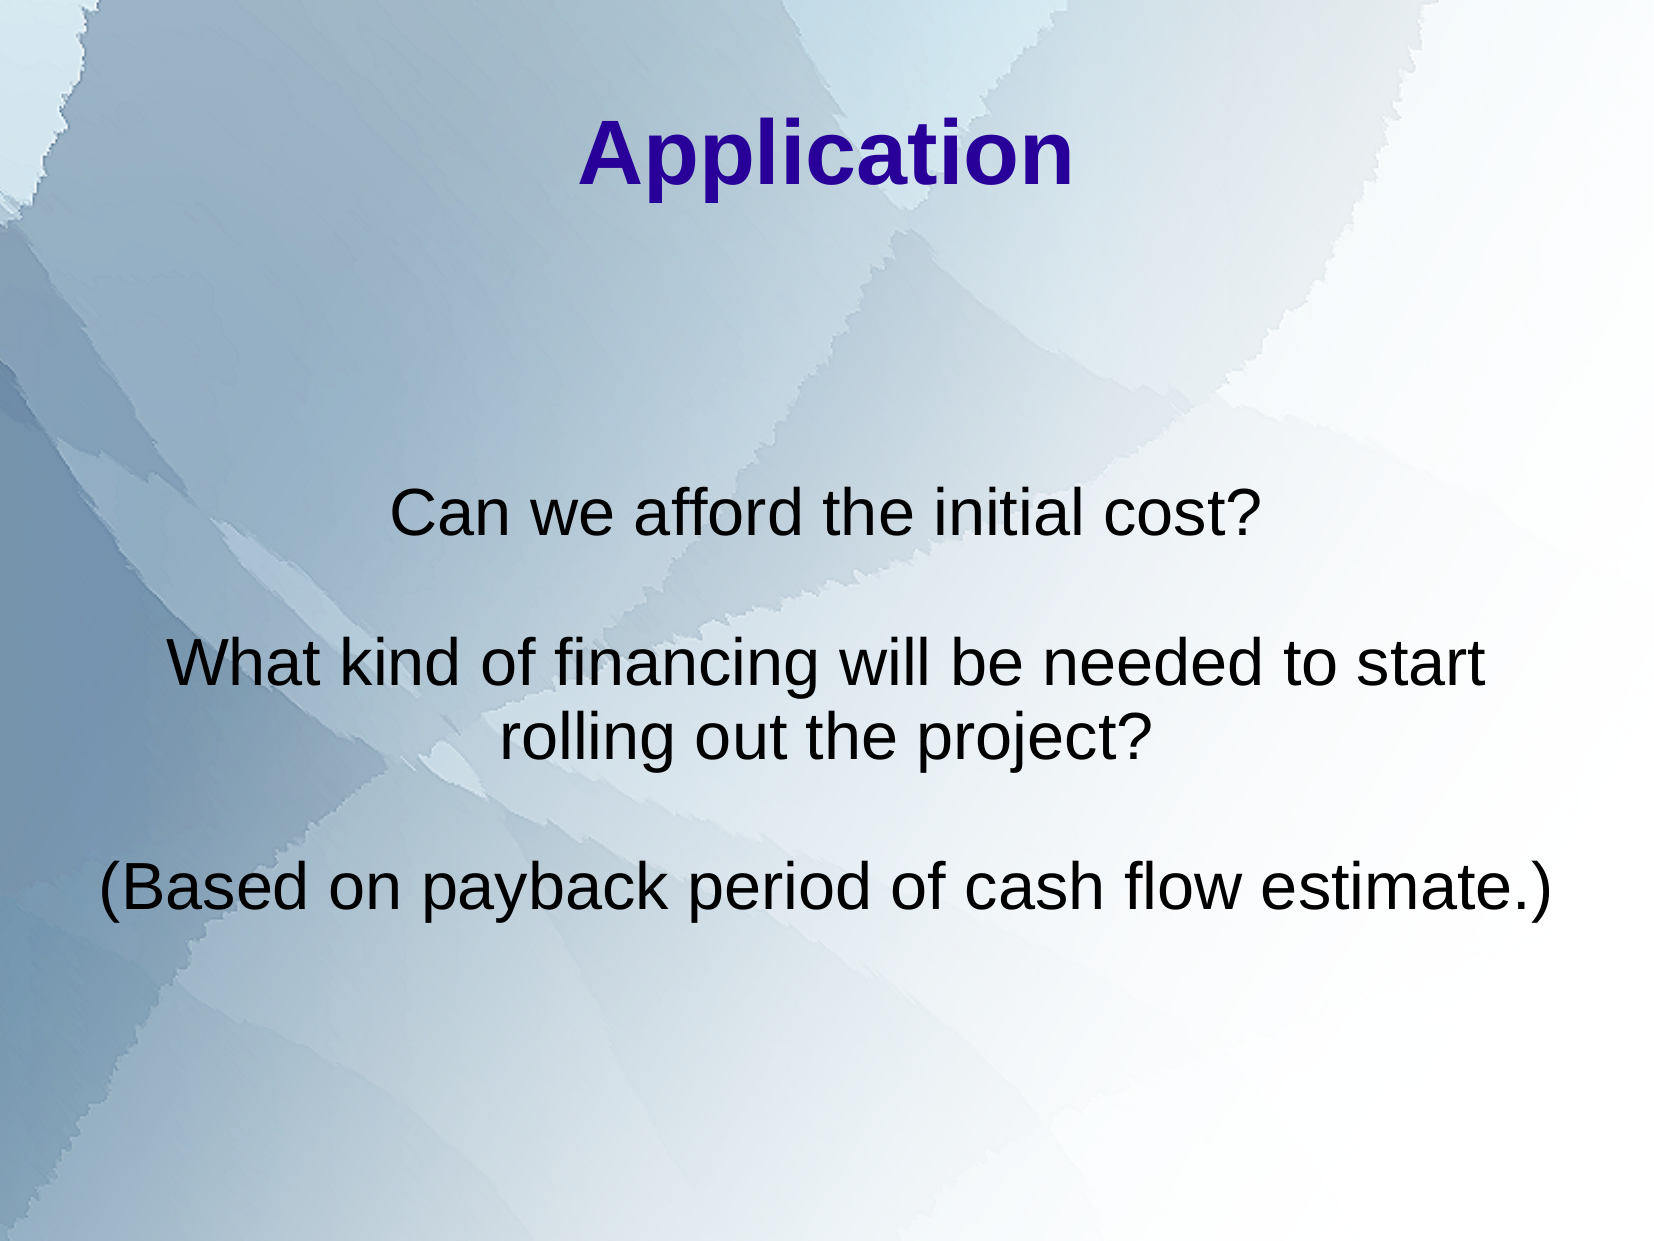

# Application
Can we afford the initial cost?
What kind of financing will be needed to start rolling out the project?
(Based on payback period of cash flow estimate.)